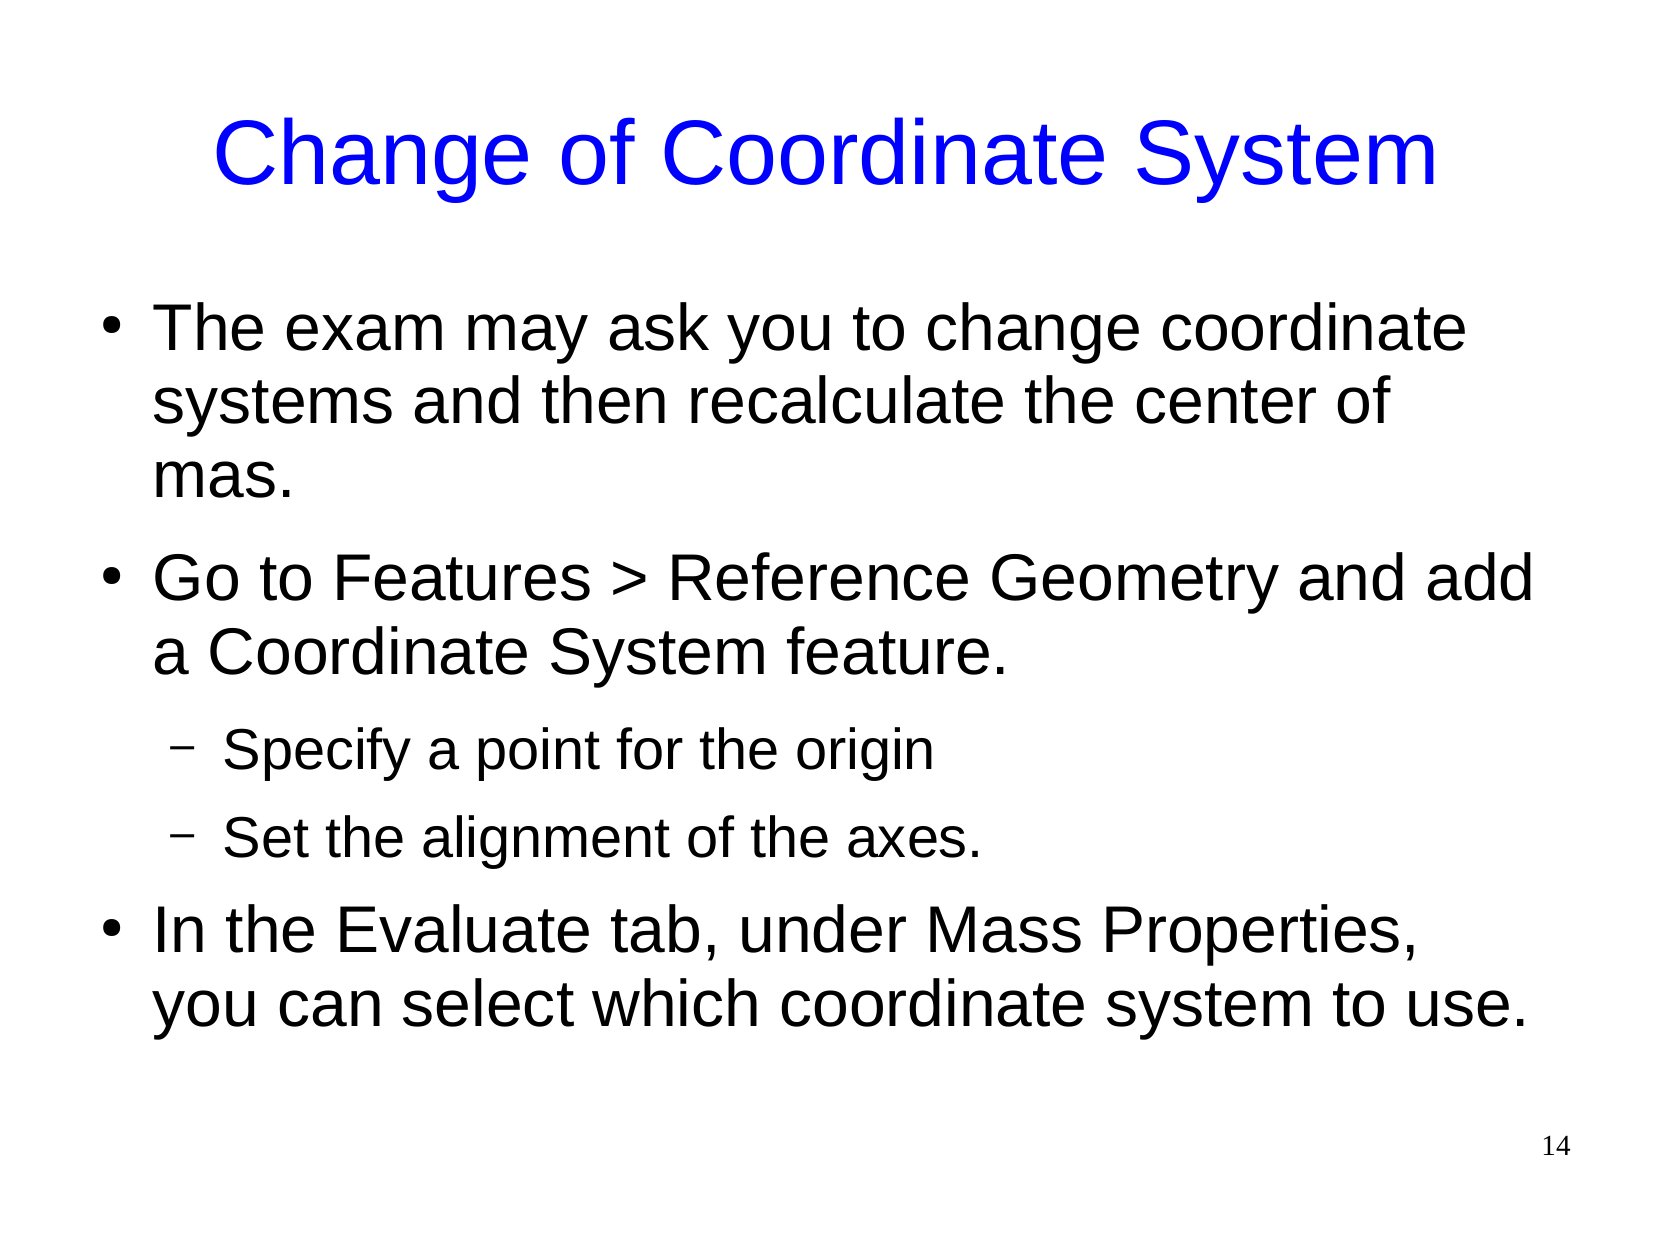

# Change of Coordinate System
The exam may ask you to change coordinate systems and then recalculate the center of mas.
Go to Features > Reference Geometry and add a Coordinate System feature.
Specify a point for the origin
Set the alignment of the axes.
In the Evaluate tab, under Mass Properties, you can select which coordinate system to use.
14